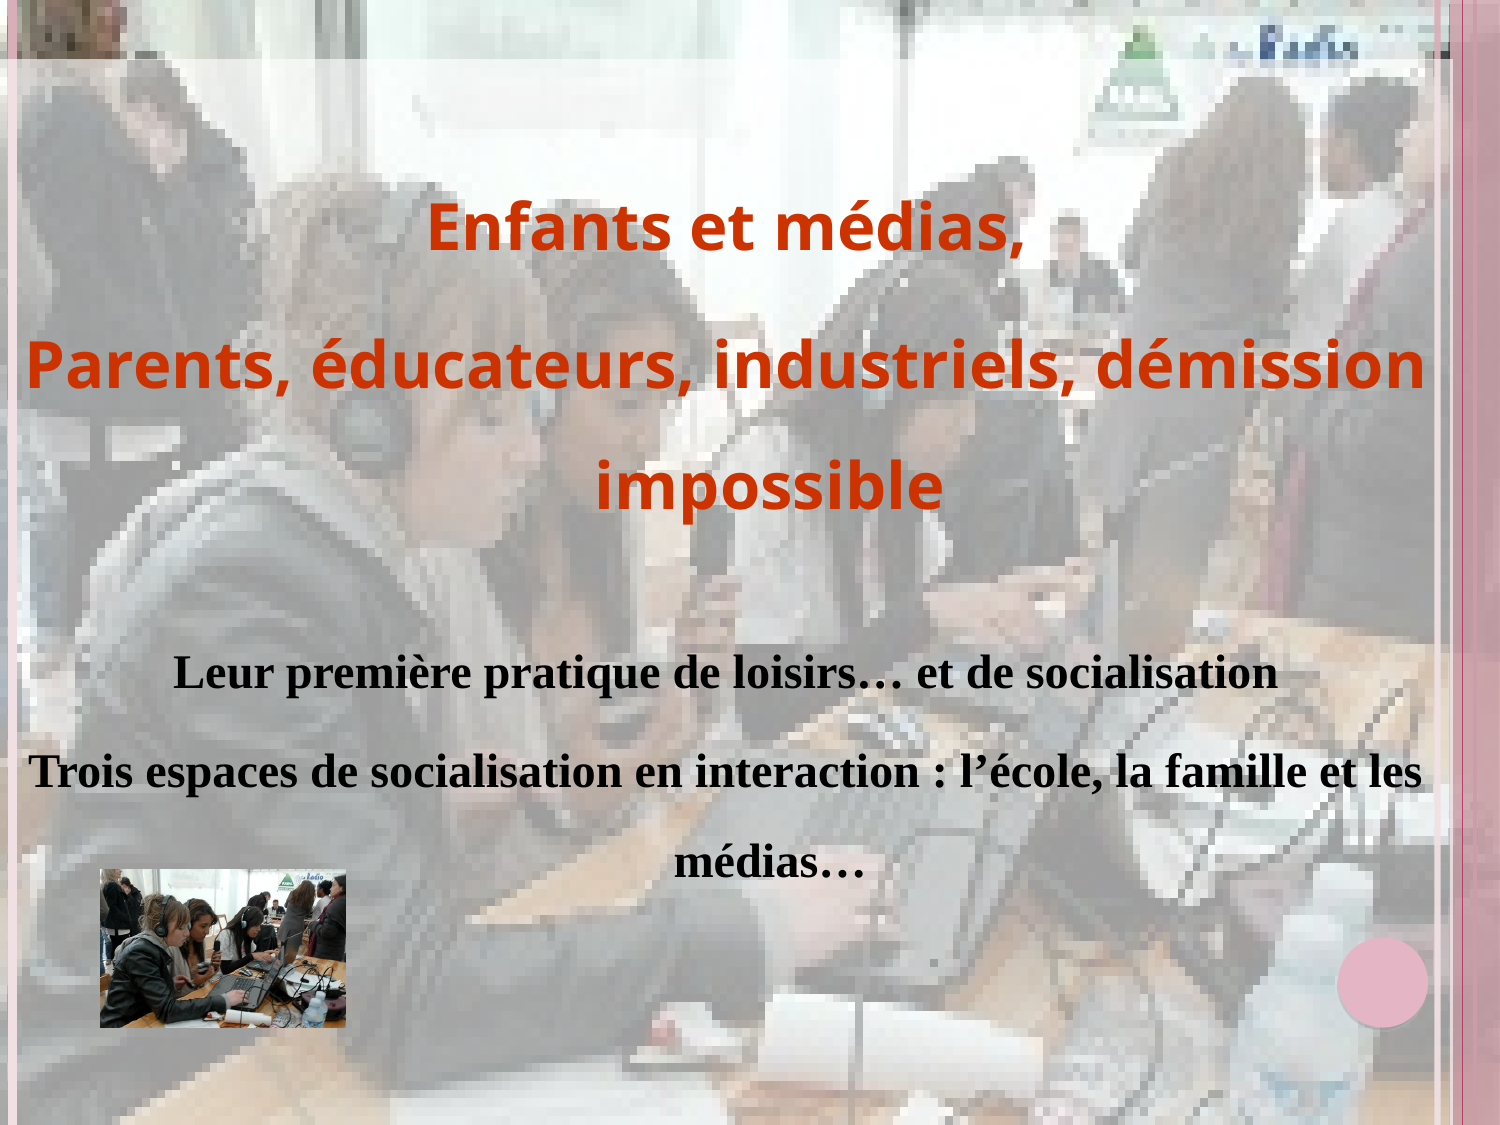

Enfants et médias,
Parents, éducateurs, industriels, démission impossible
Leur première pratique de loisirs… et de socialisation
Trois espaces de socialisation en interaction : l’école, la famille et les médias…